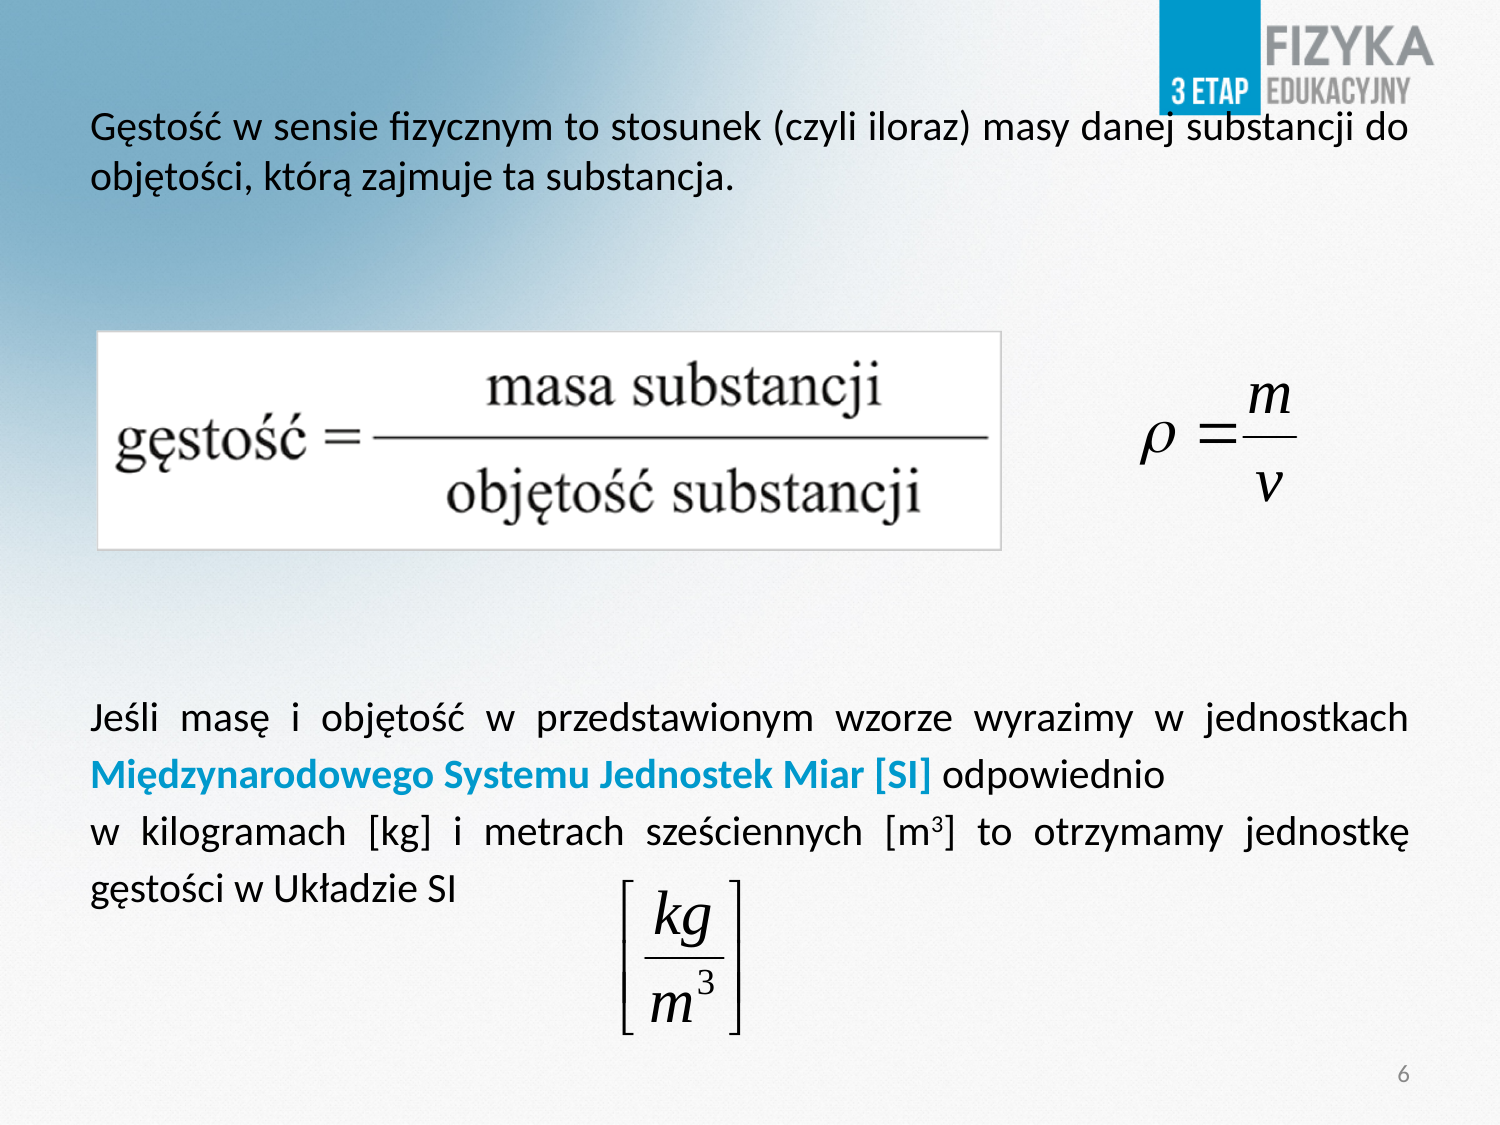

# Gęstość w sensie fizycznym to stosunek (czyli iloraz) masy danej substancji do objętości, którą zajmuje ta substancja.
Jeśli masę i objętość w przedstawionym wzorze wyrazimy w jednostkach Międzynarodowego Systemu Jednostek Miar [SI] odpowiednio
w kilogramach [kg] i metrach sześciennych [m3] to otrzymamy jednostkę gęstości w Układzie SI